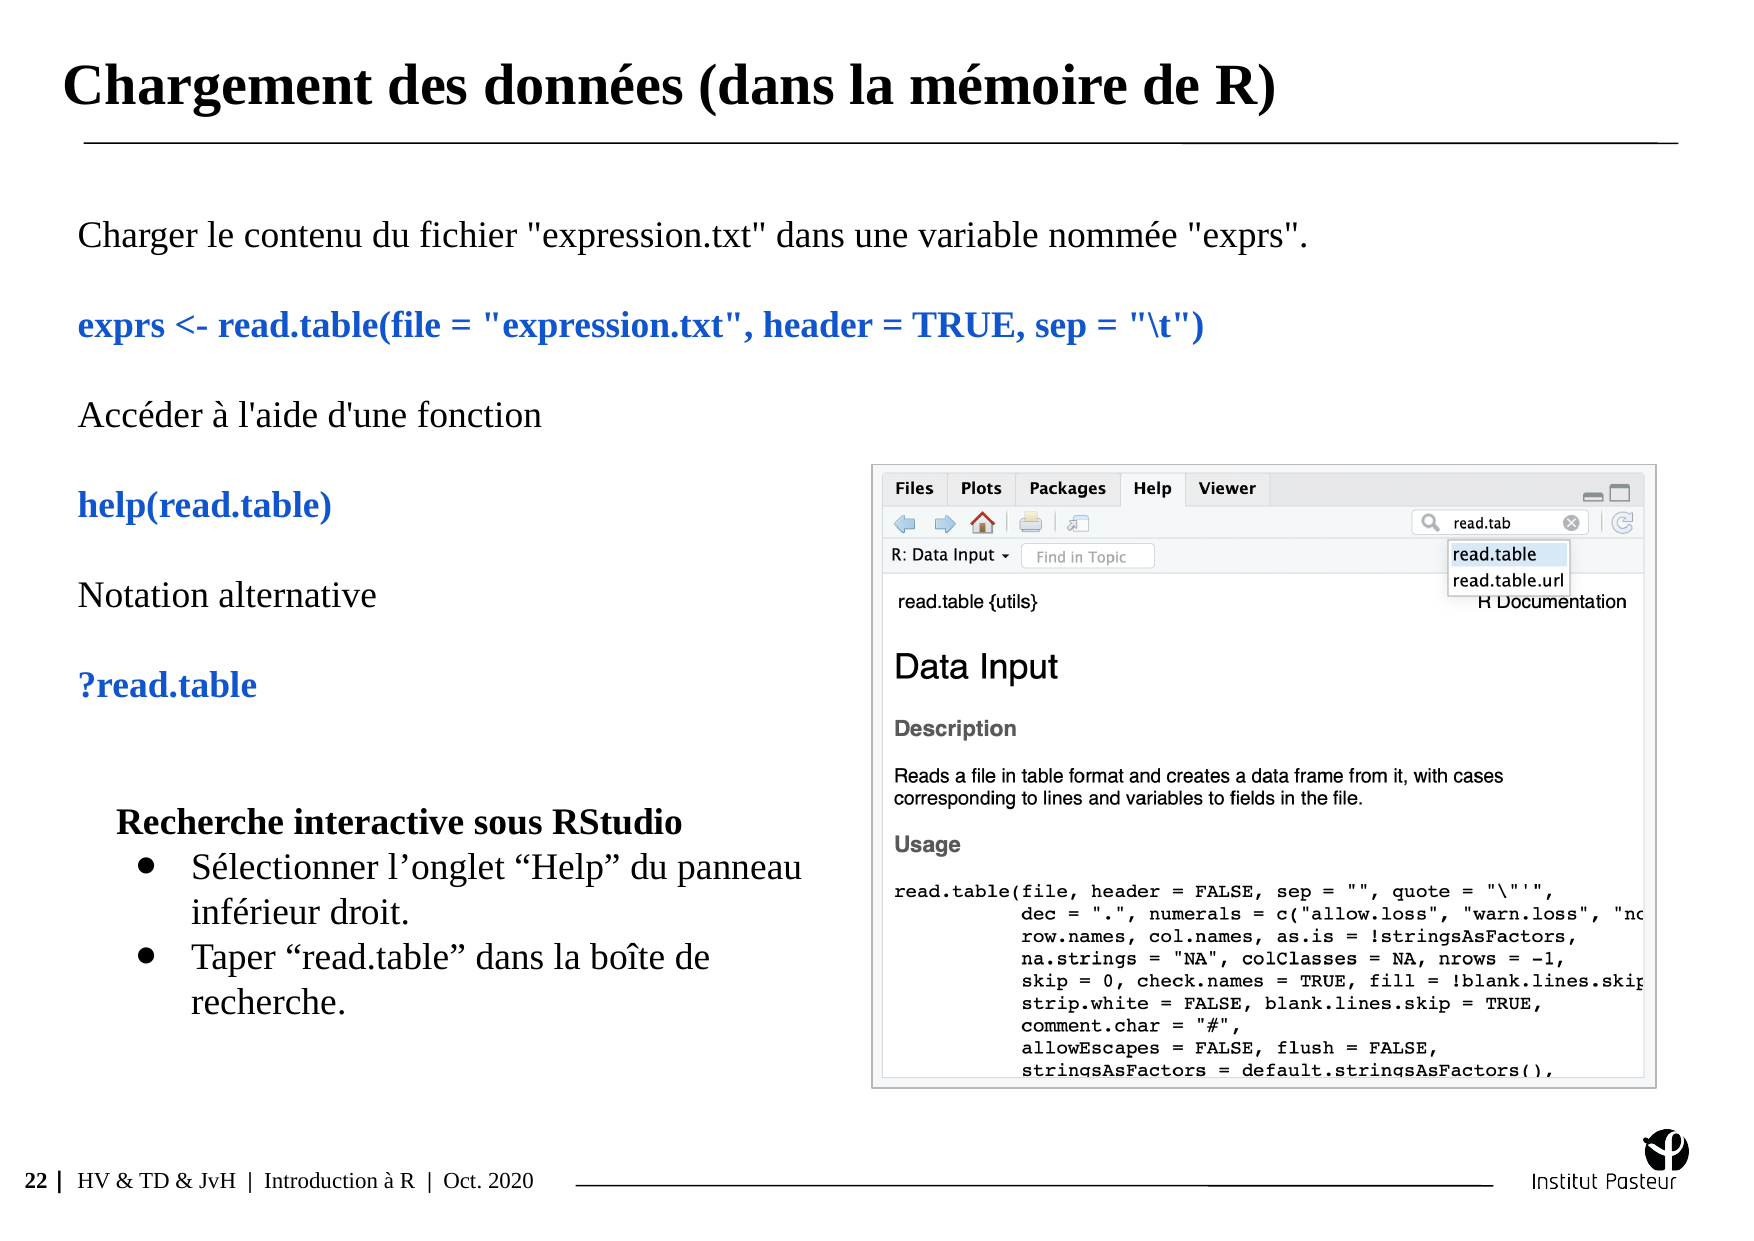

Chargement des données (dans la mémoire de R)
# Charger le contenu du fichier "expression.txt" dans une variable nommée "exprs".
exprs <- read.table(file = "expression.txt", header = TRUE, sep = "\t")
Accéder à l'aide d'une fonction
help(read.table)
Notation alternative
?read.table
Recherche interactive sous RStudio
Sélectionner l’onglet “Help” du panneau inférieur droit.
Taper “read.table” dans la boîte de recherche.